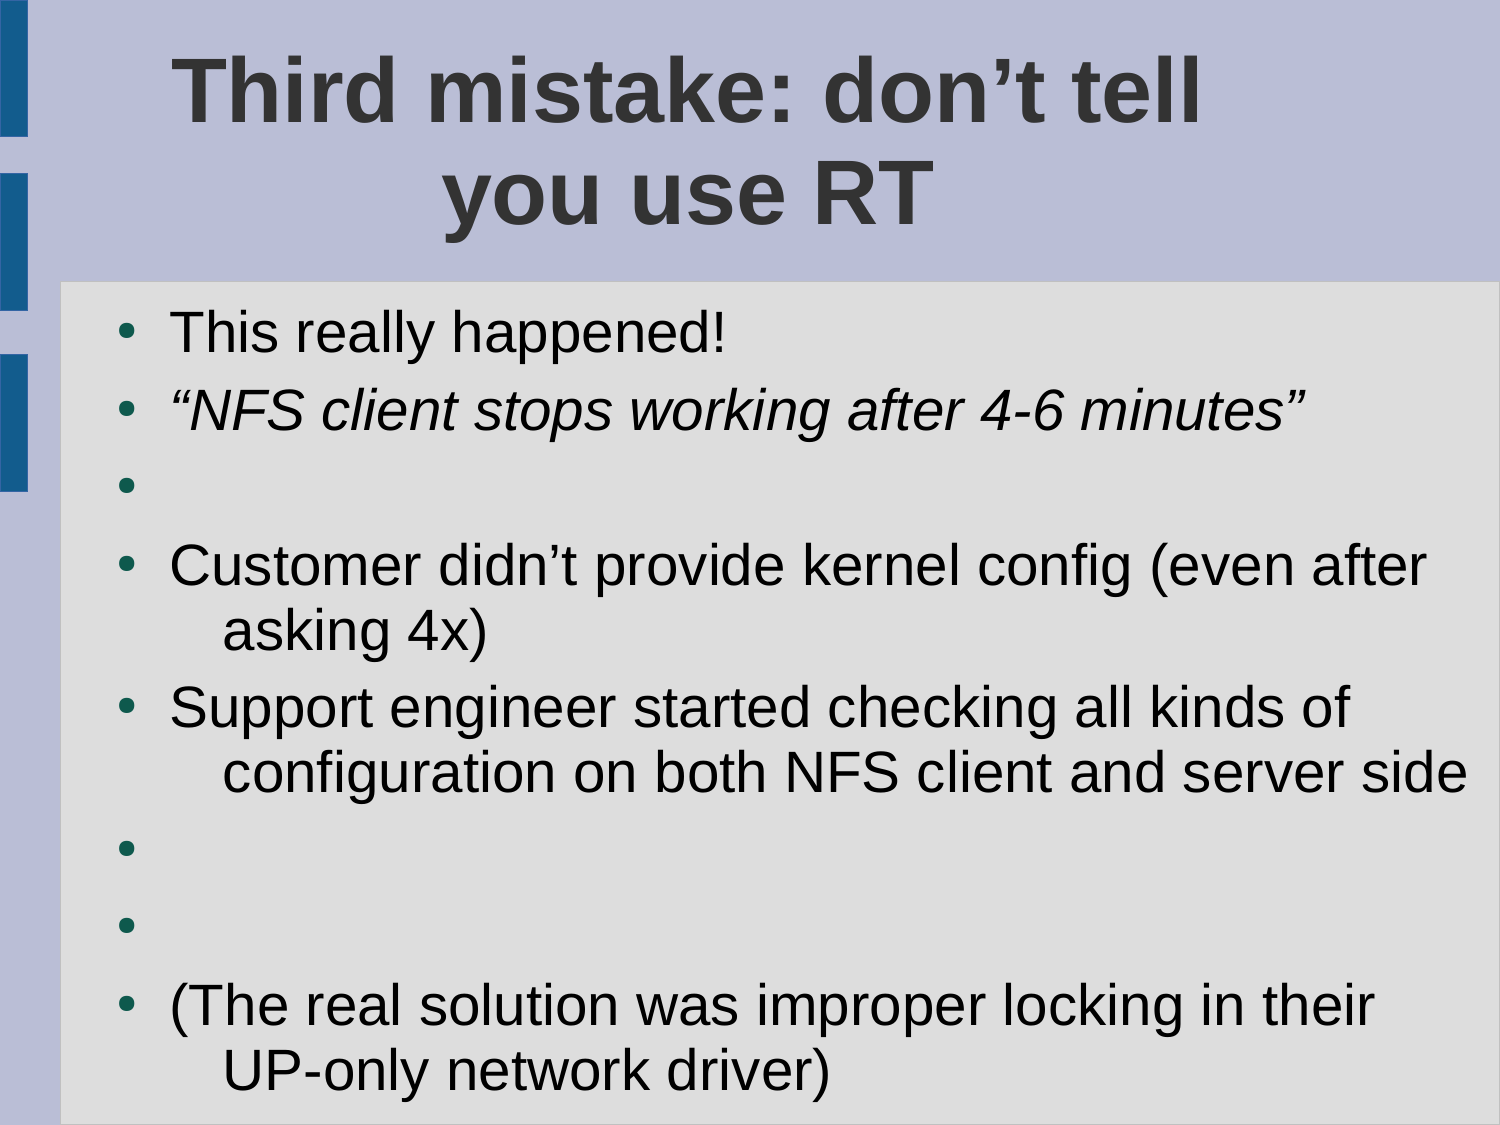

# Third mistake: don’t tell you use RT
This really happened!
“NFS client stops working after 4-6 minutes”
Customer didn’t provide kernel config (even after asking 4x)
Support engineer started checking all kinds of configuration on both NFS client and server side
(The real solution was improper locking in their
UP-only network driver)